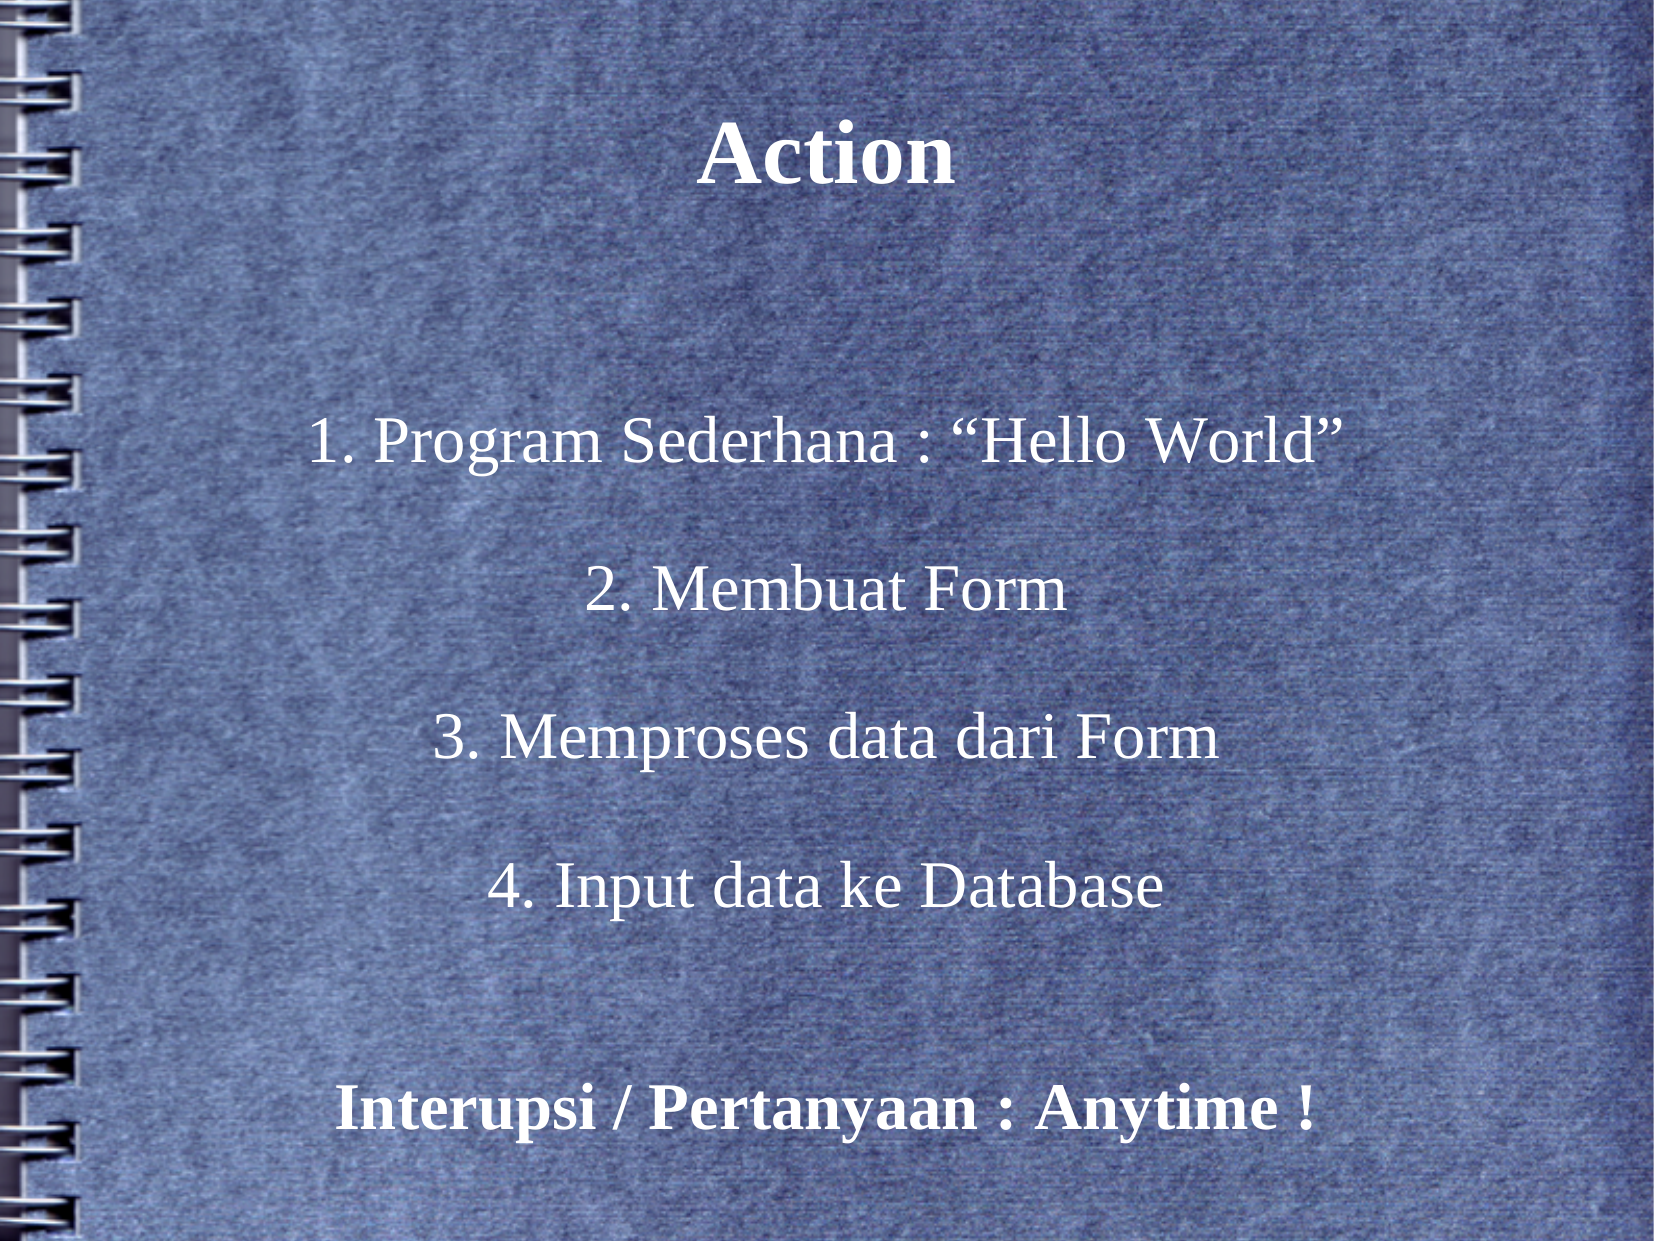

# Action
1. Program Sederhana : “Hello World”
2. Membuat Form
3. Memproses data dari Form
4. Input data ke Database
Interupsi / Pertanyaan : Anytime !